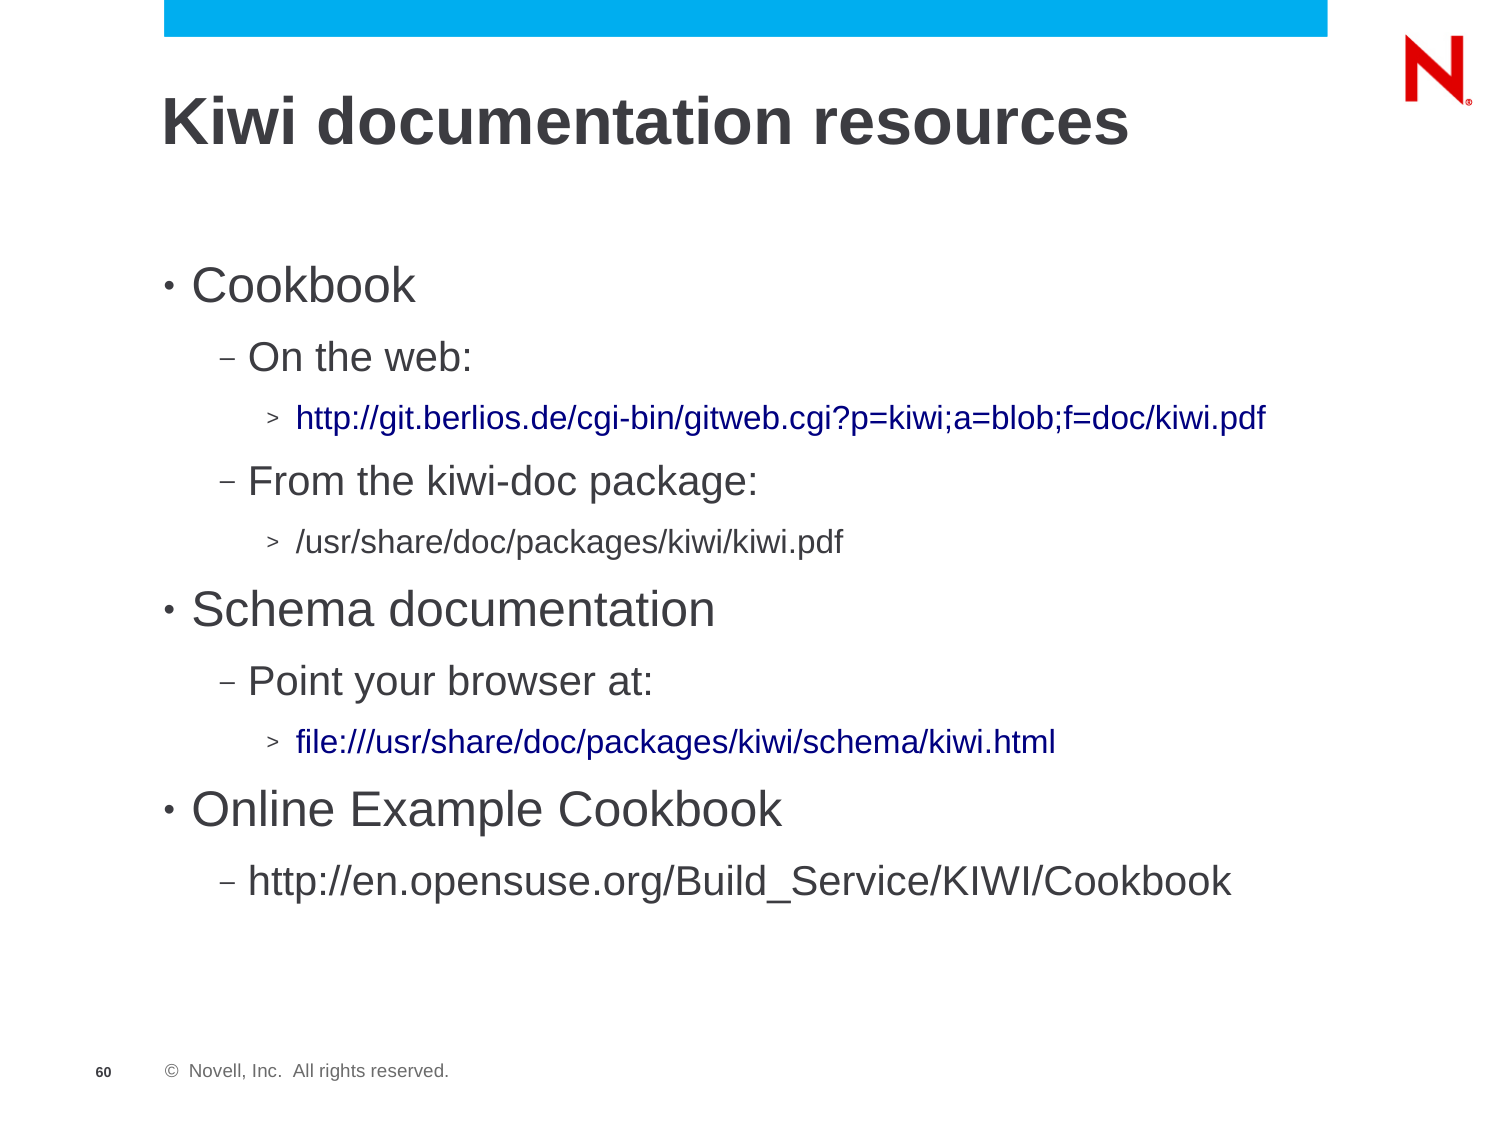

# Kiwi documentation resources
Cookbook
On the web:
http://git.berlios.de/cgi-bin/gitweb.cgi?p=kiwi;a=blob;f=doc/kiwi.pdf
From the kiwi-doc package:
/usr/share/doc/packages/kiwi/kiwi.pdf
Schema documentation
Point your browser at:
file:///usr/share/doc/packages/kiwi/schema/kiwi.html
Online Example Cookbook
http://en.opensuse.org/Build_Service/KIWI/Cookbook